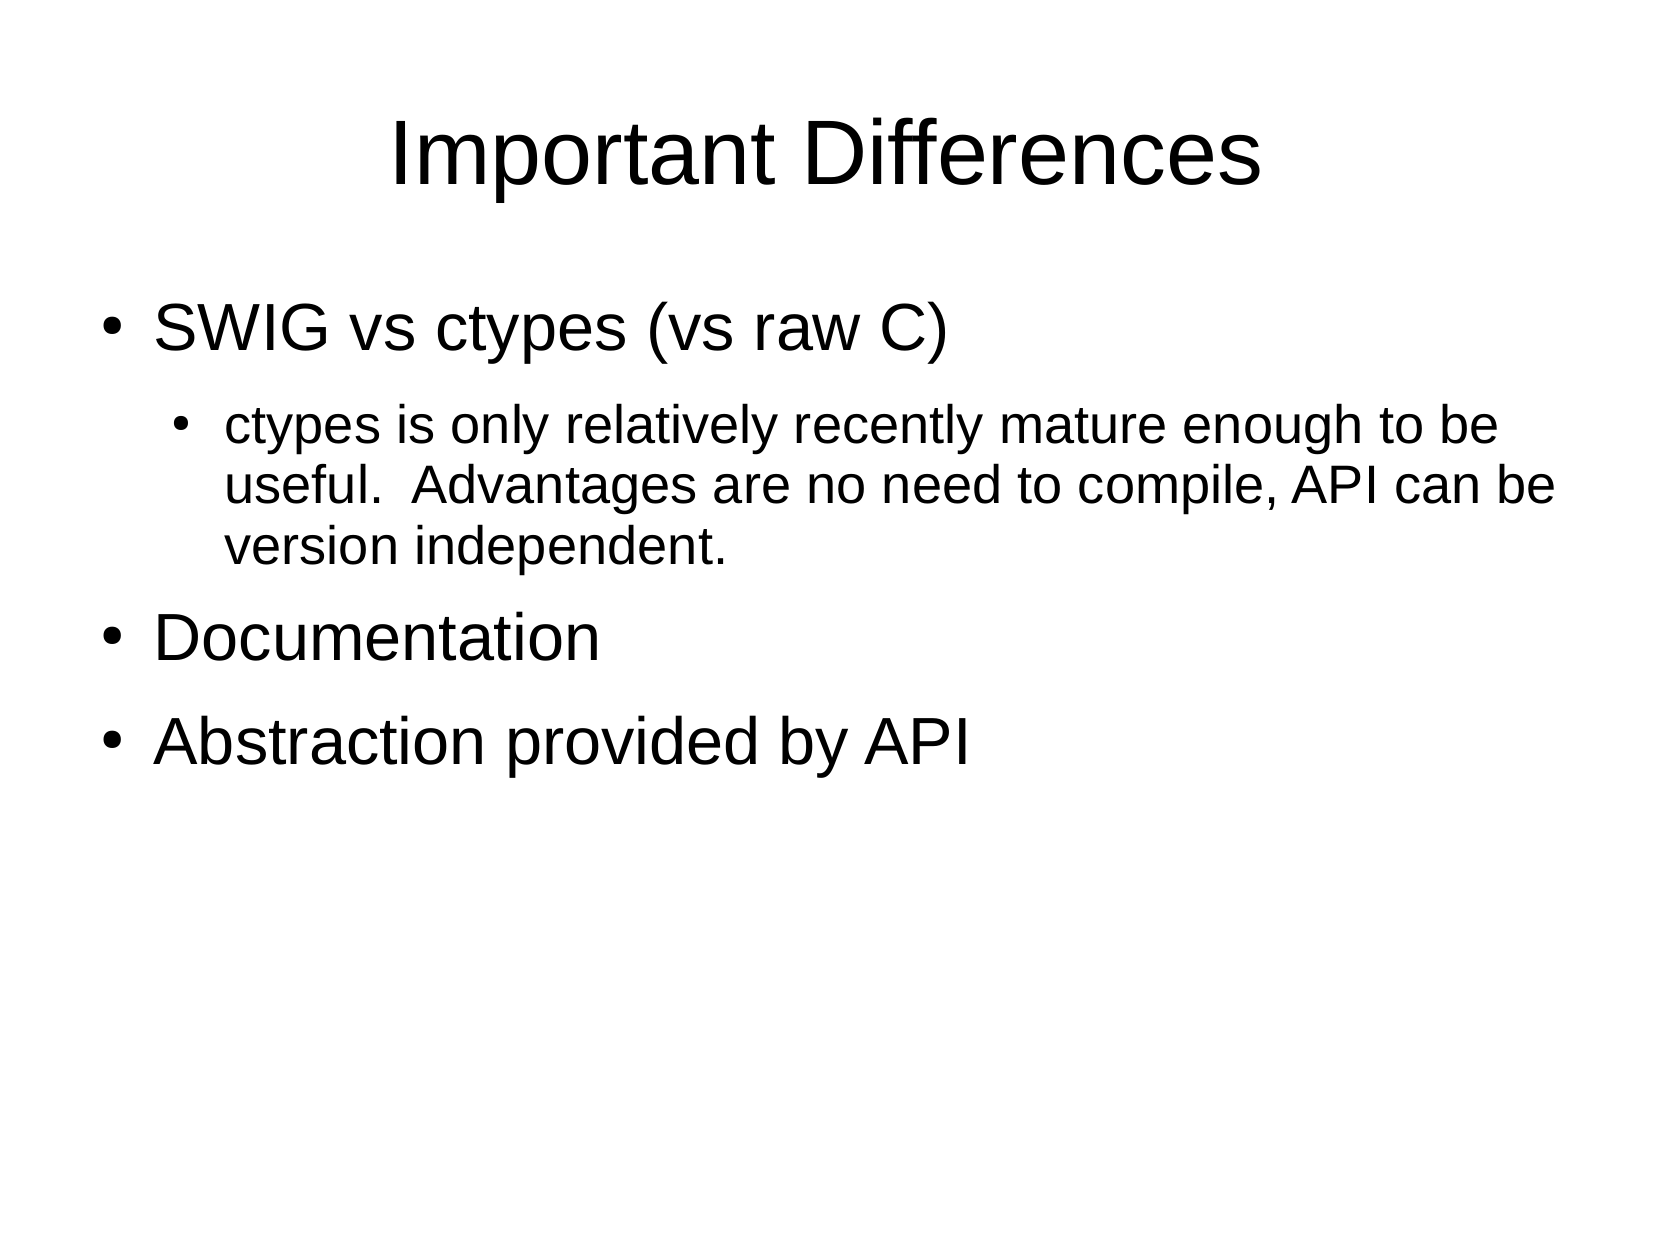

# Important Differences
SWIG vs ctypes (vs raw C)
ctypes is only relatively recently mature enough to be useful. Advantages are no need to compile, API can be version independent.
Documentation
Abstraction provided by API